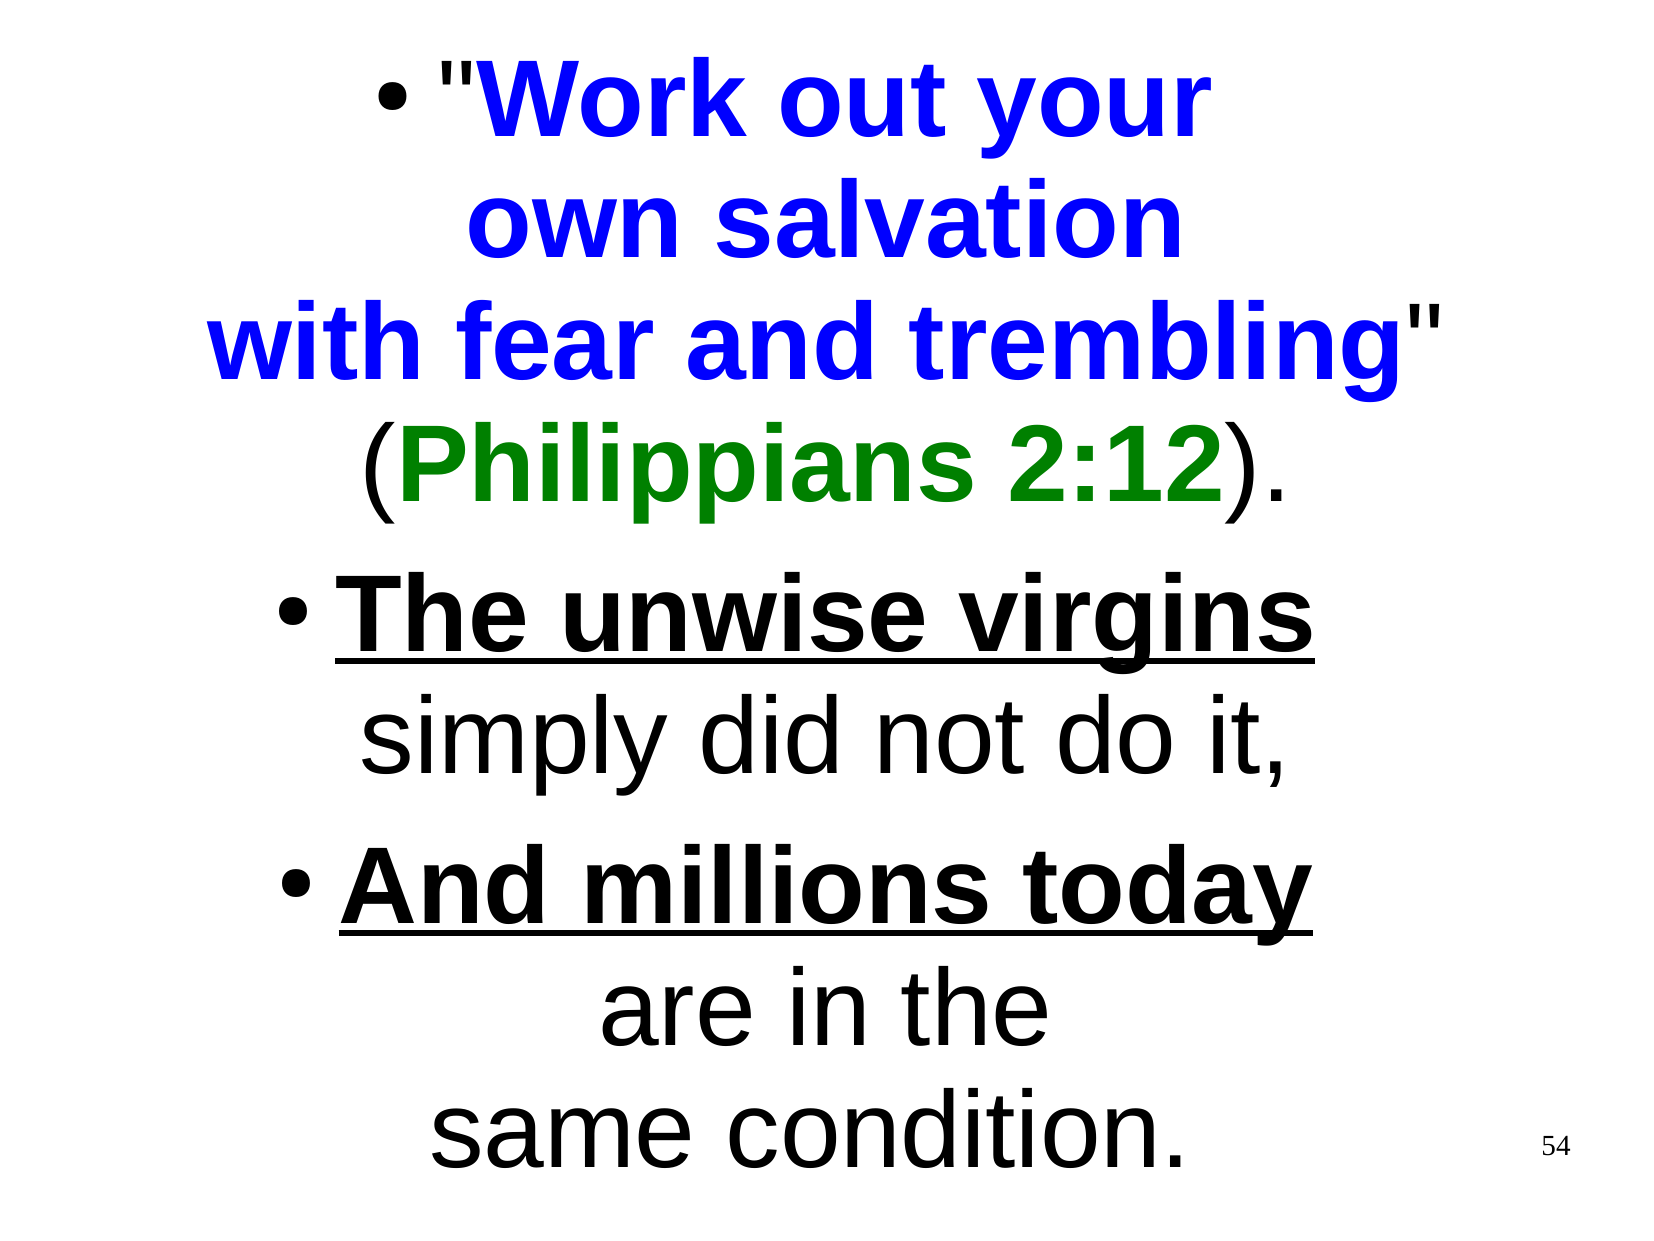

# "Work out your own salvation with fear and trembling" (Philippians 2:12).
The unwise virgins
simply did not do it,
And millions today
are in the
same condition.
54